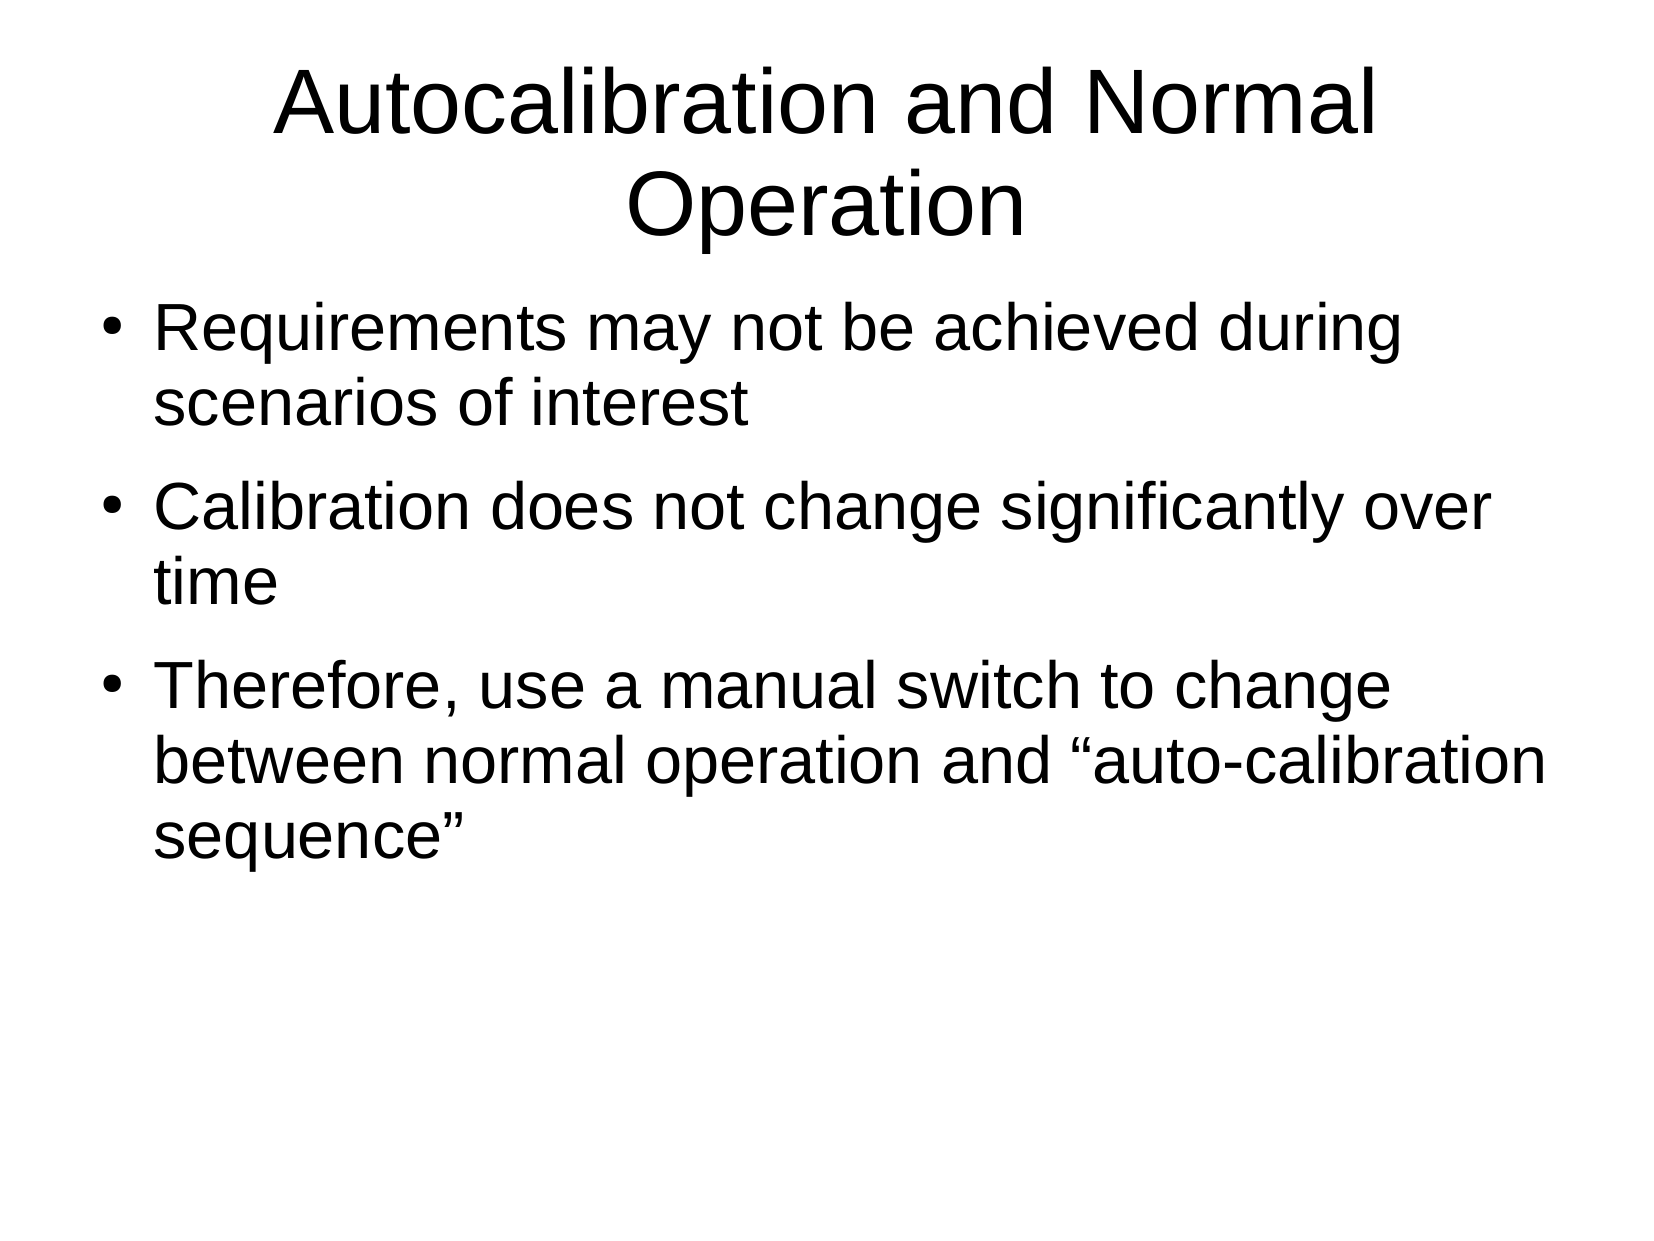

# Autocalibration and Normal Operation
Requirements may not be achieved during scenarios of interest
Calibration does not change significantly over time
Therefore, use a manual switch to change between normal operation and “auto-calibration sequence”